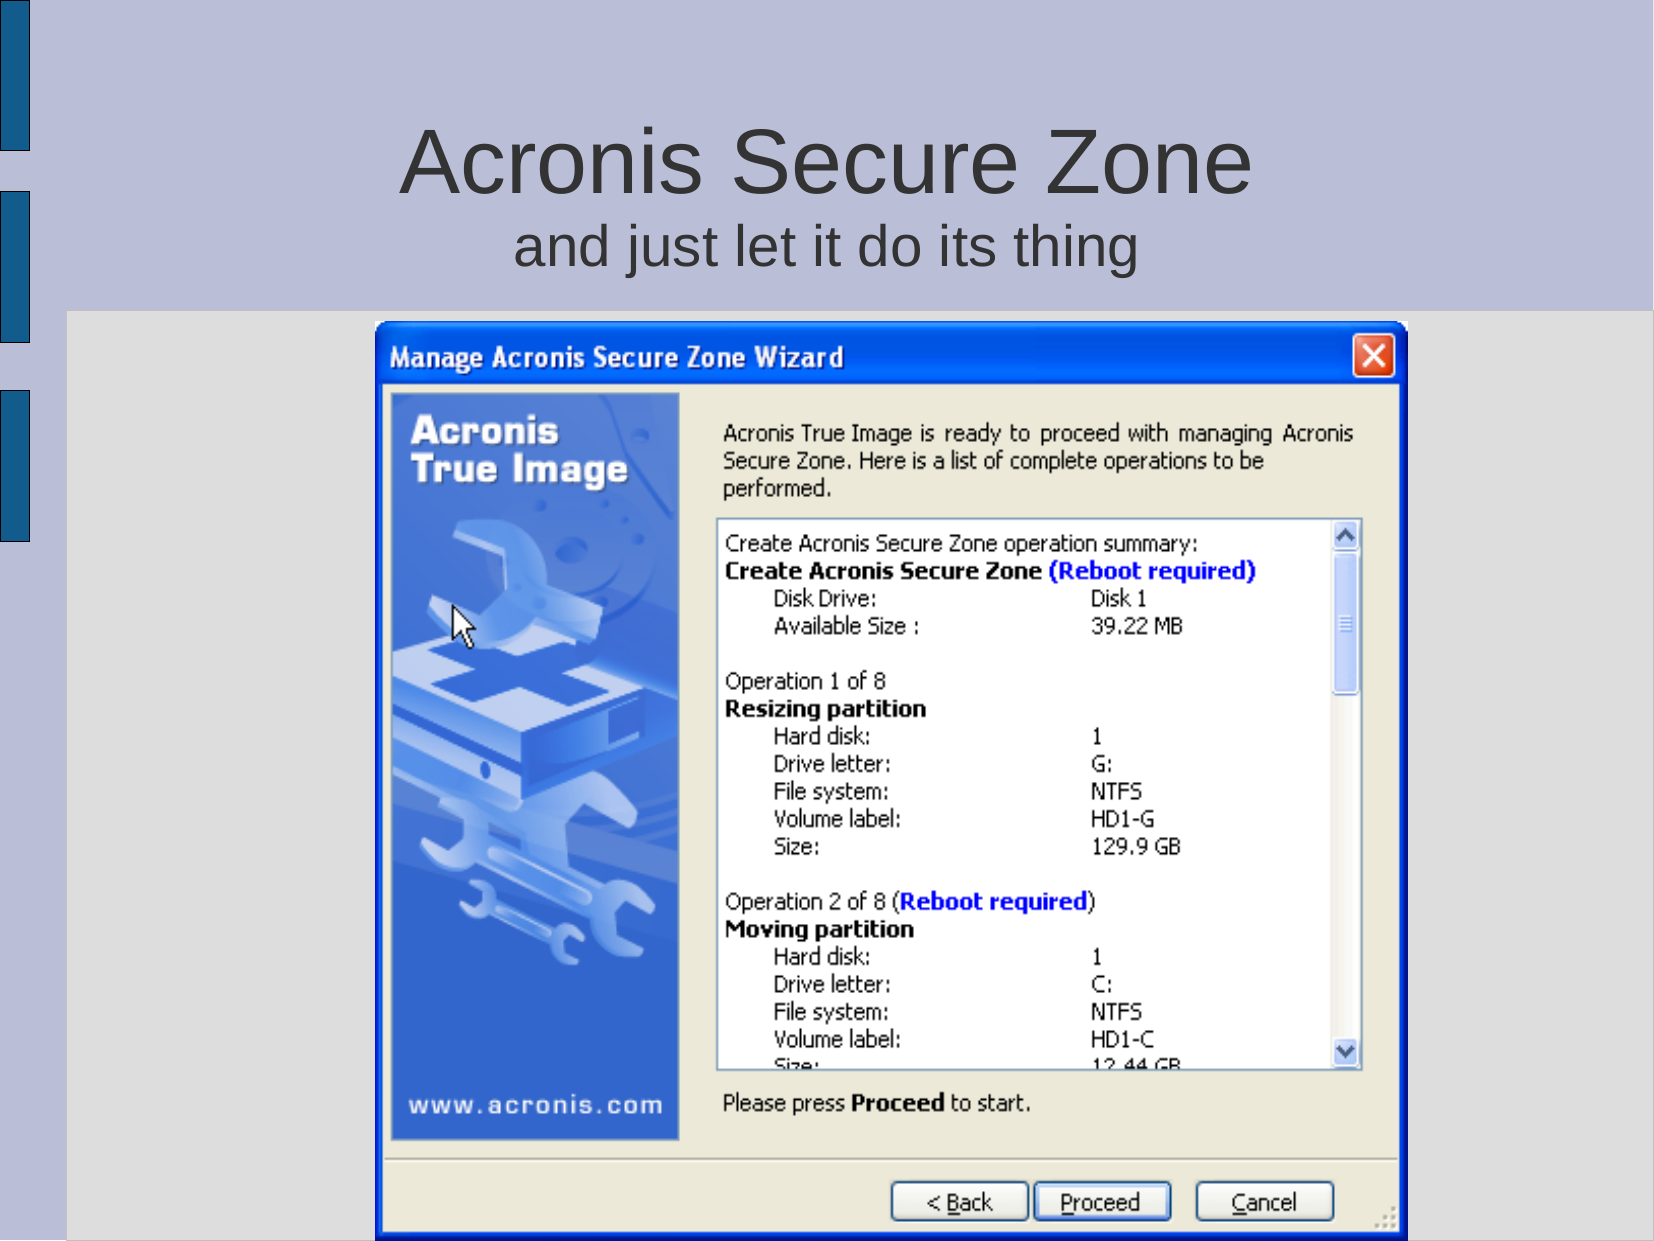

# Acronis Secure Zone and just let it do its thing